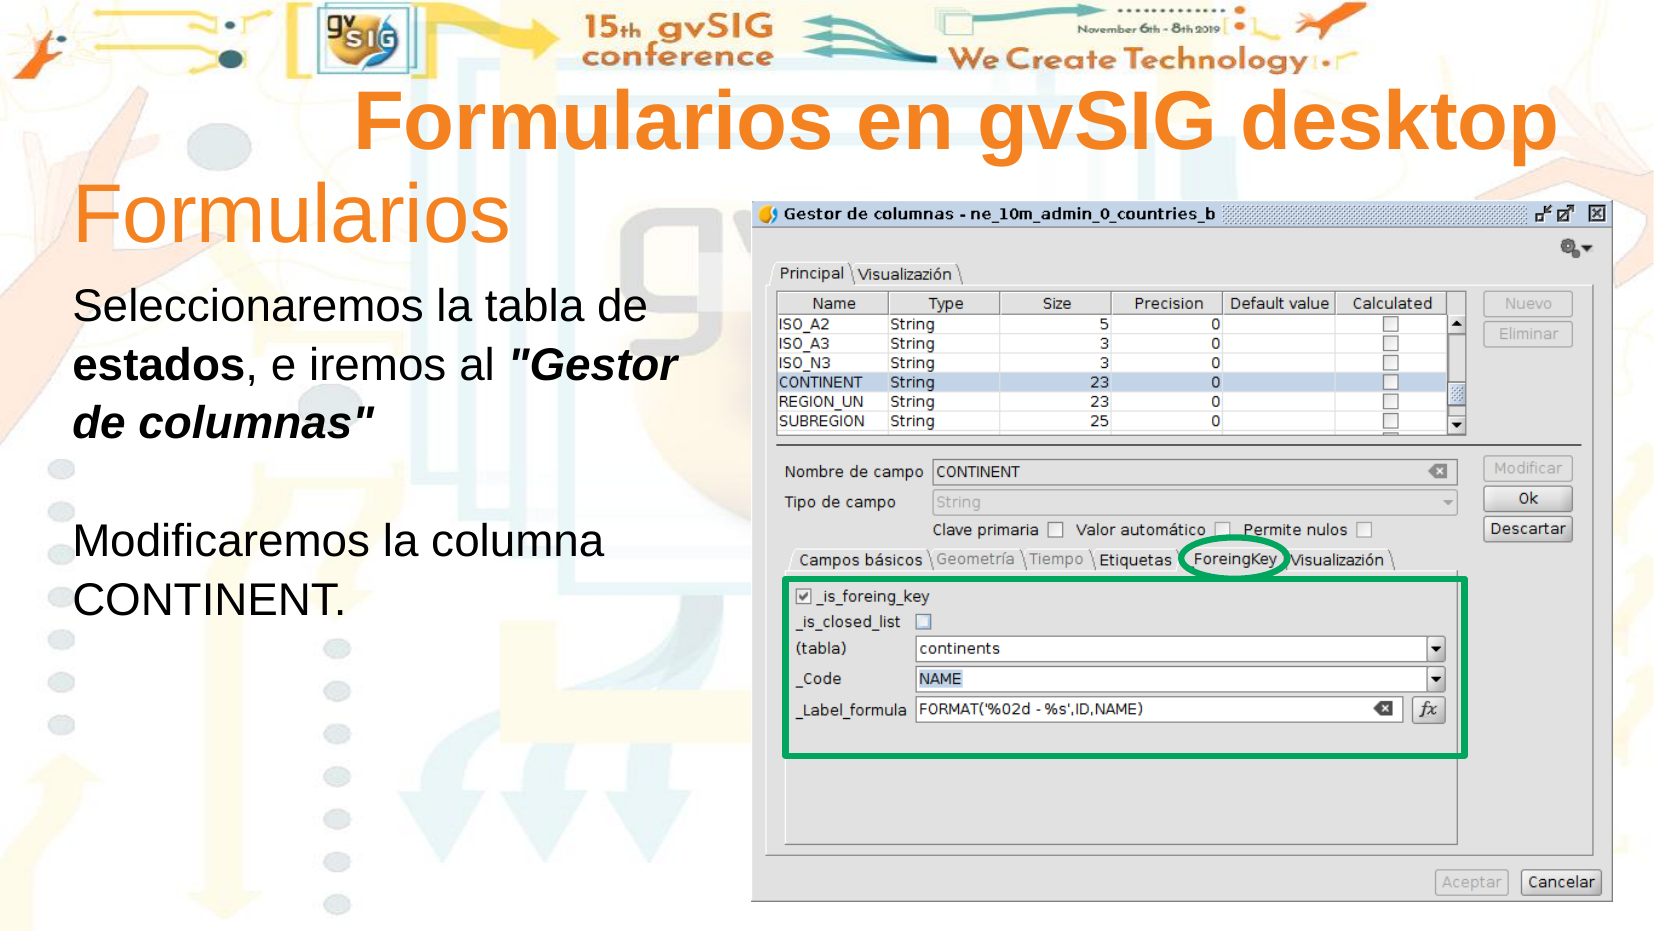

# Formularios en gvSIG desktop
Formularios
Seleccionaremos la tabla de estados, e iremos al "Gestor de columnas"
Modificaremos la columna CONTINENT.